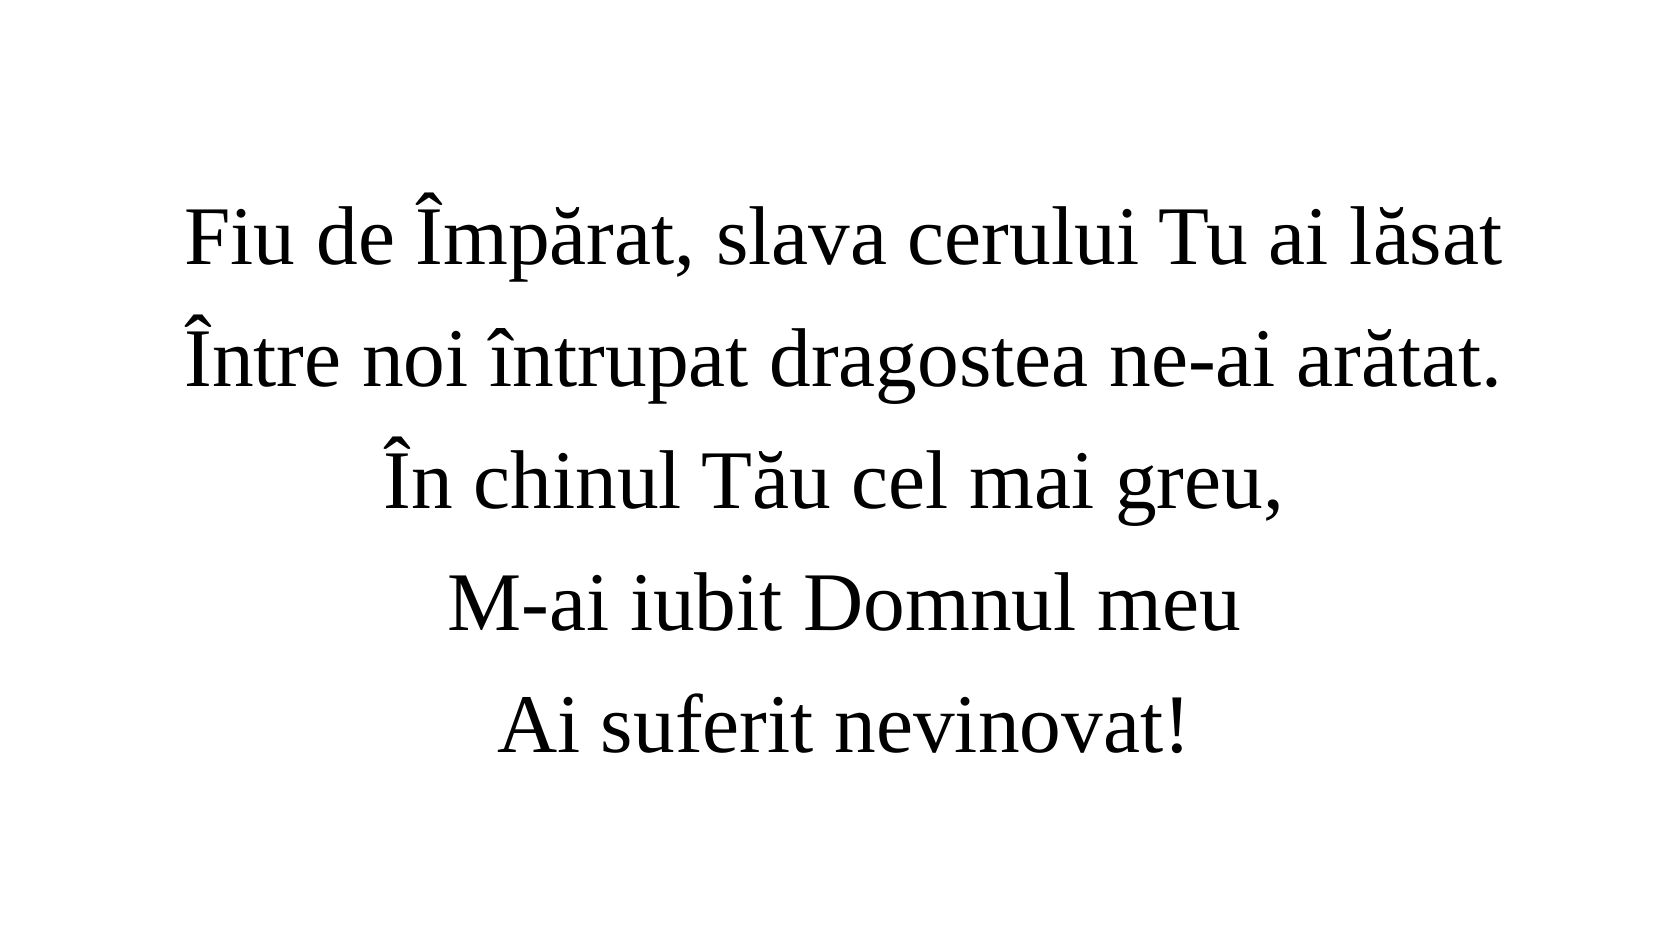

# Fiu de Împărat, slava cerului Tu ai lăsat
Între noi întrupat dragostea ne-ai arătat.
În chinul Tău cel mai greu,
M-ai iubit Domnul meu
Ai suferit nevinovat!